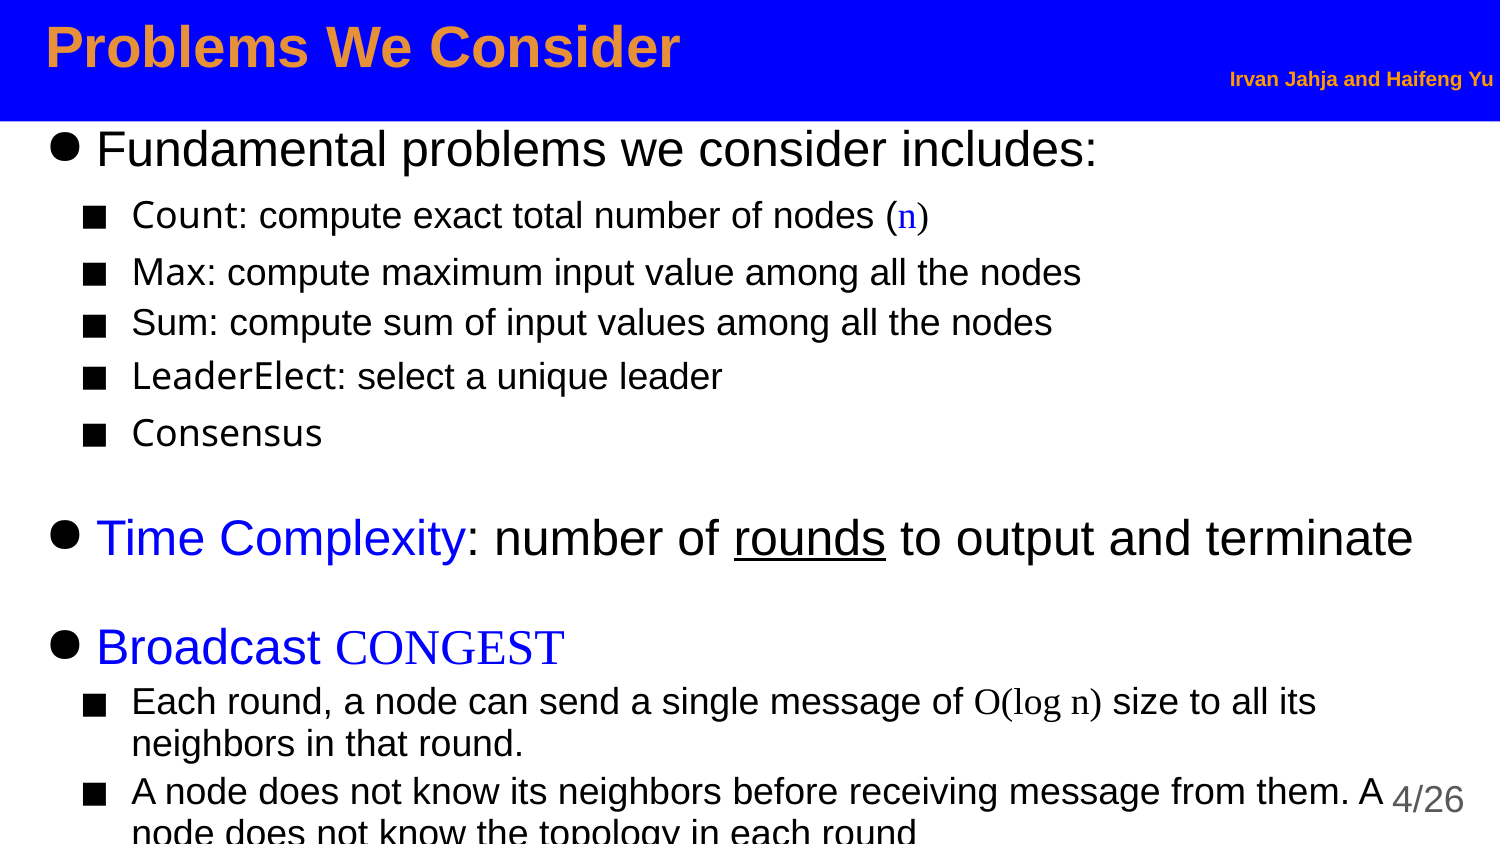

# Problems We Consider
Fundamental problems we consider includes:
Count: compute exact total number of nodes (n)
Max: compute maximum input value among all the nodes
Sum: compute sum of input values among all the nodes
LeaderElect: select a unique leader
Consensus
Time Complexity: number of rounds to output and terminate
Broadcast CONGEST
Each round, a node can send a single message of O(log n) size to all its neighbors in that round.
A node does not know its neighbors before receiving message from them. A node does not know the topology in each round
4